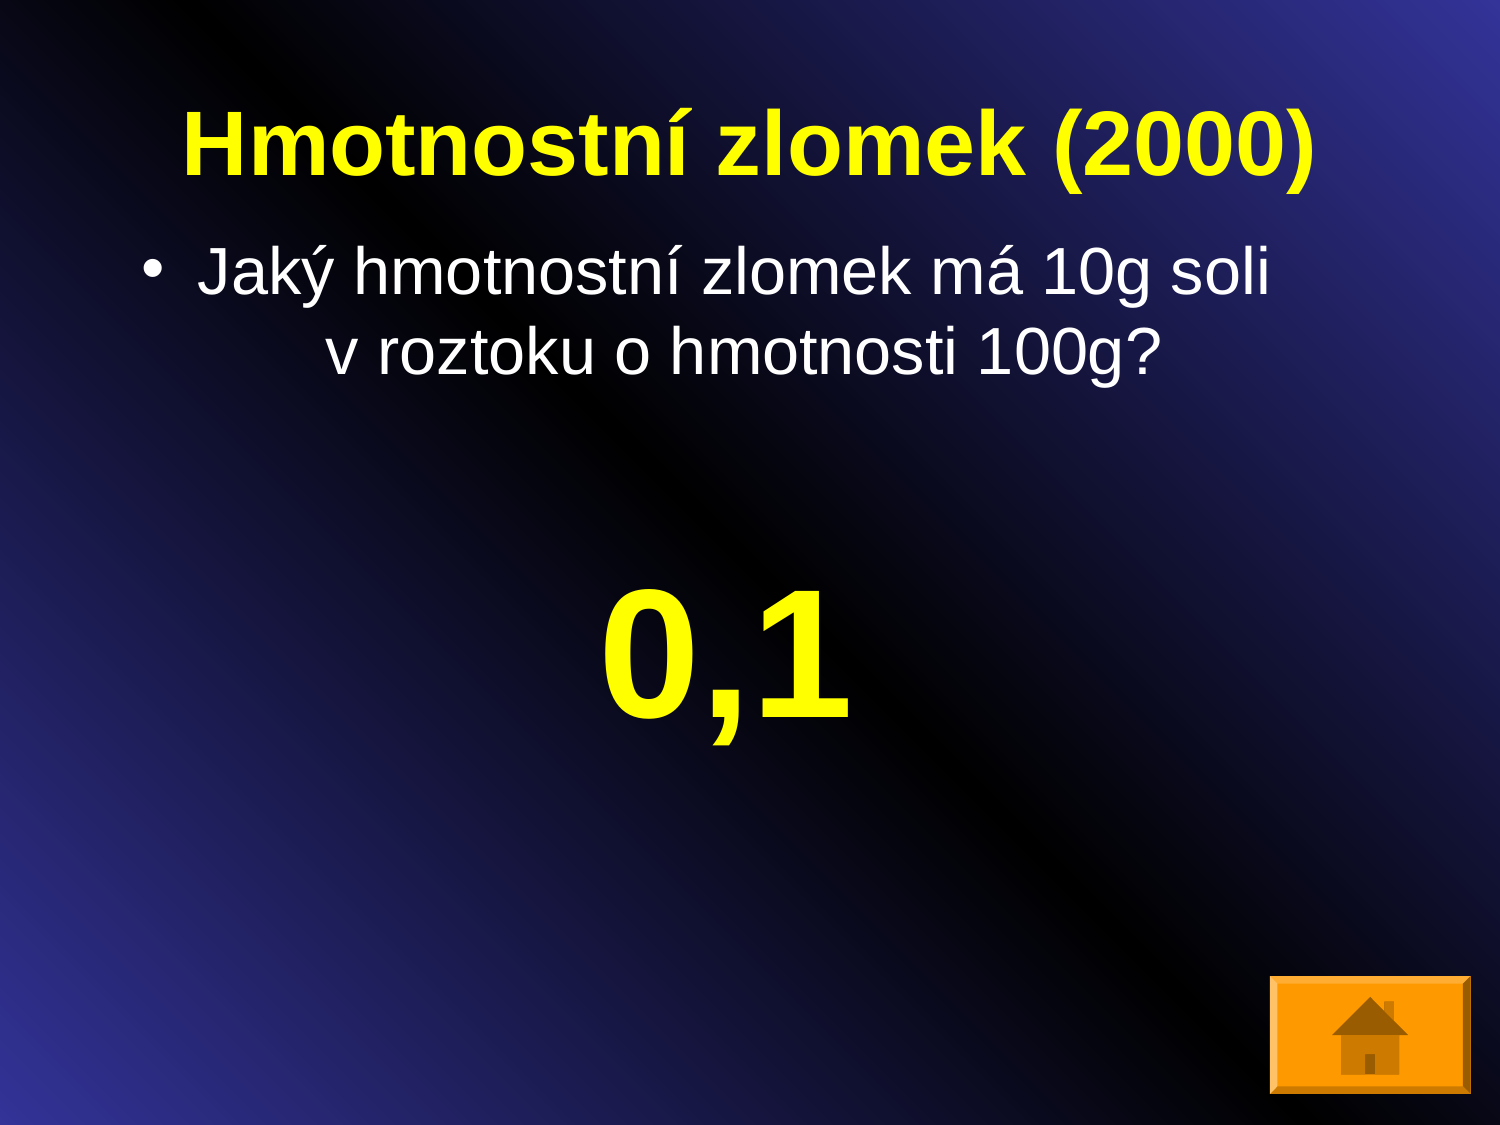

# Hmotnostní zlomek (2000)
Jaký hmotnostní zlomek má 10g soli
v roztoku o hmotnosti 100g?
0,1